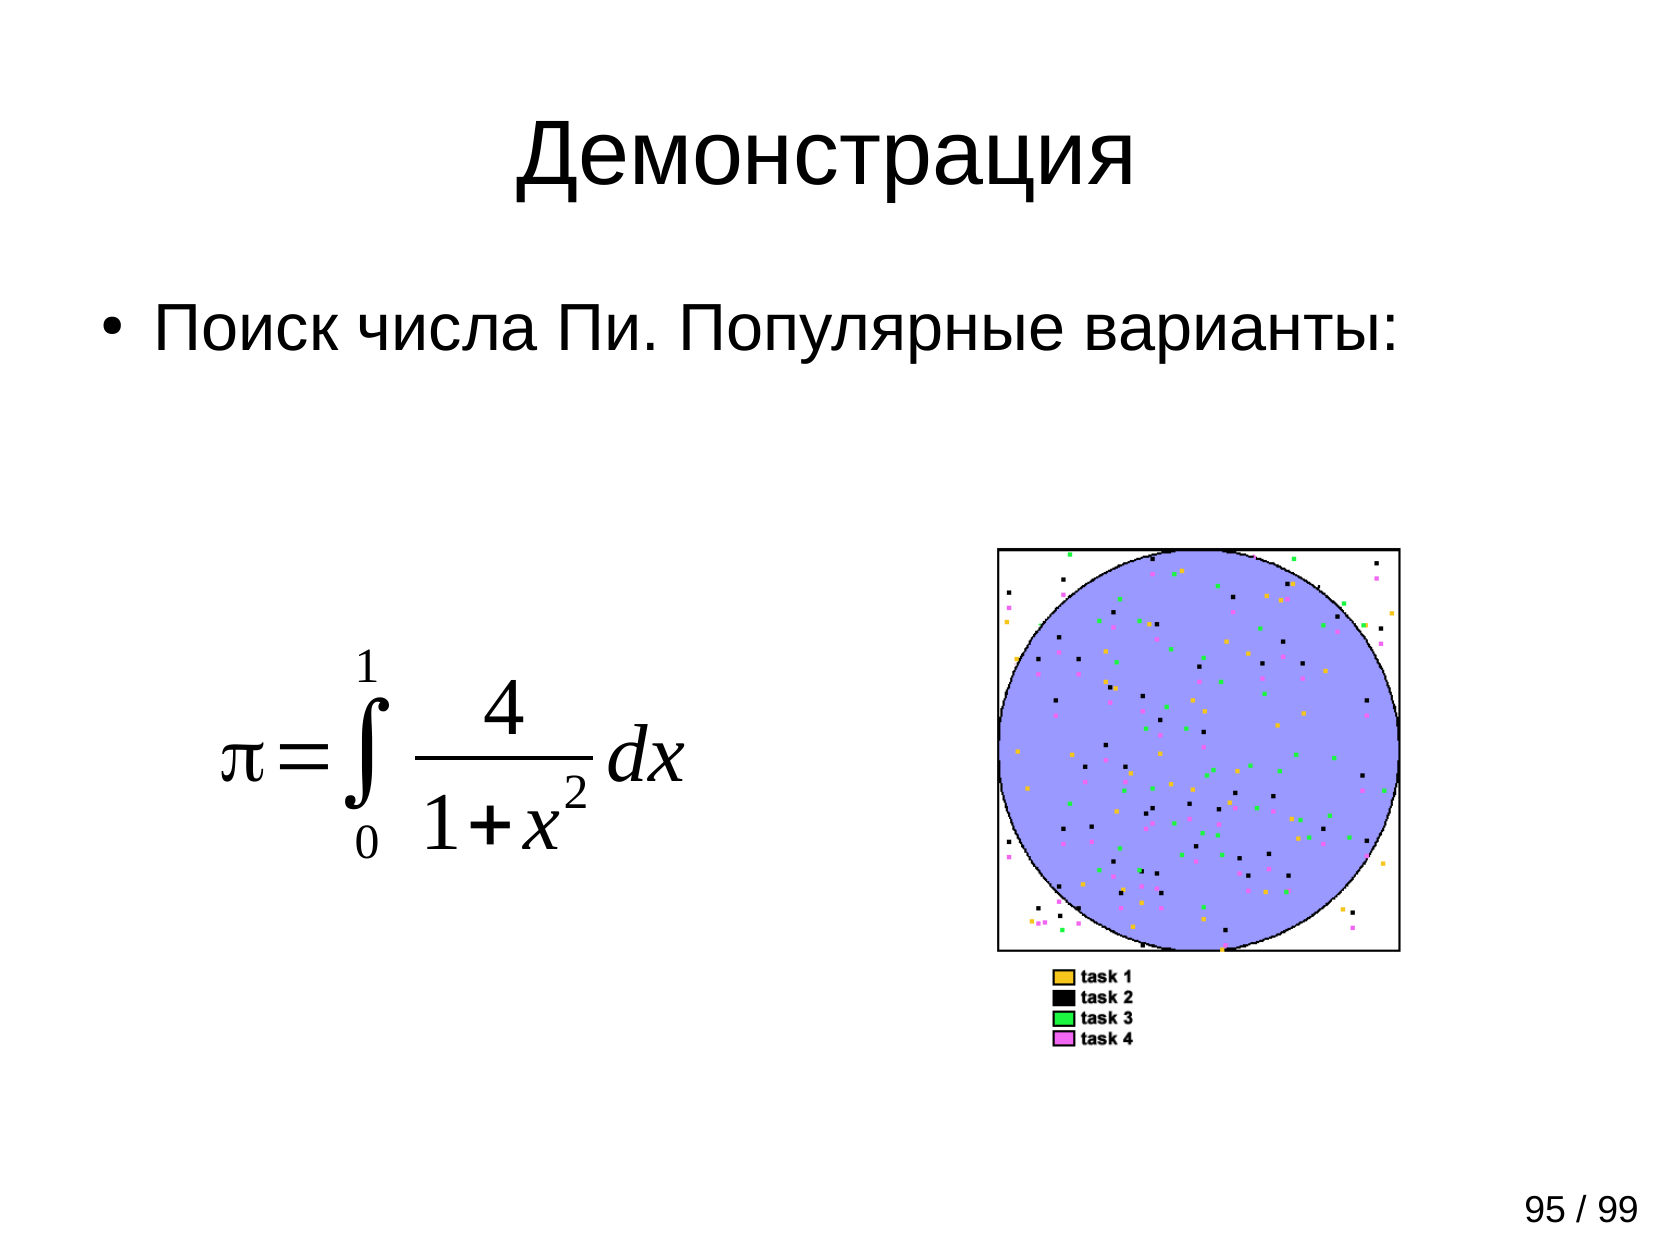

# Демонстрация
Поиск числа Пи. Популярные варианты: